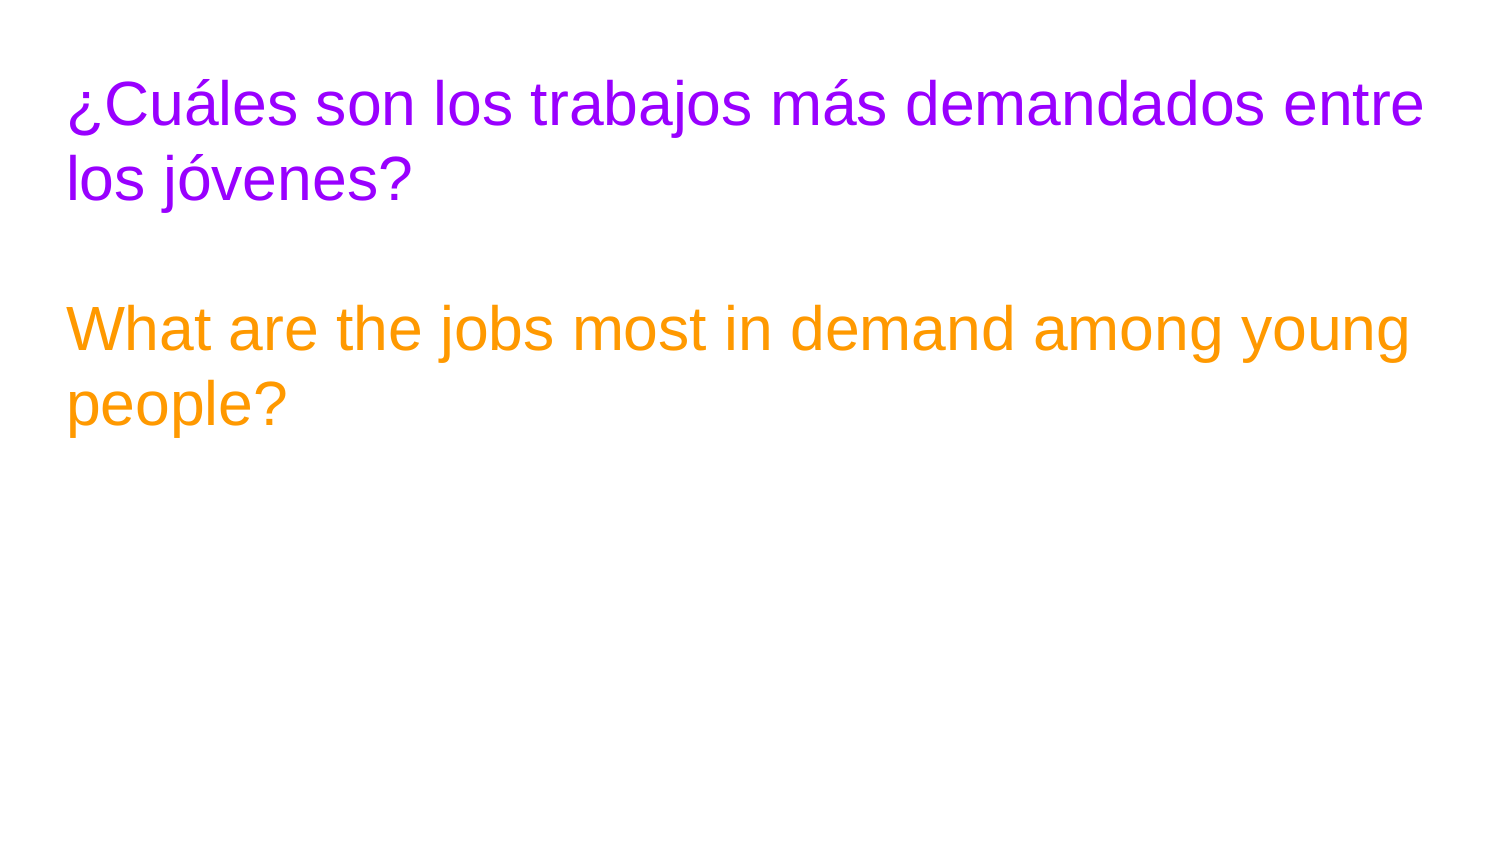

# ¿Cuáles son los trabajos más demandados entre los jóvenes? What are the jobs most in demand among young people?